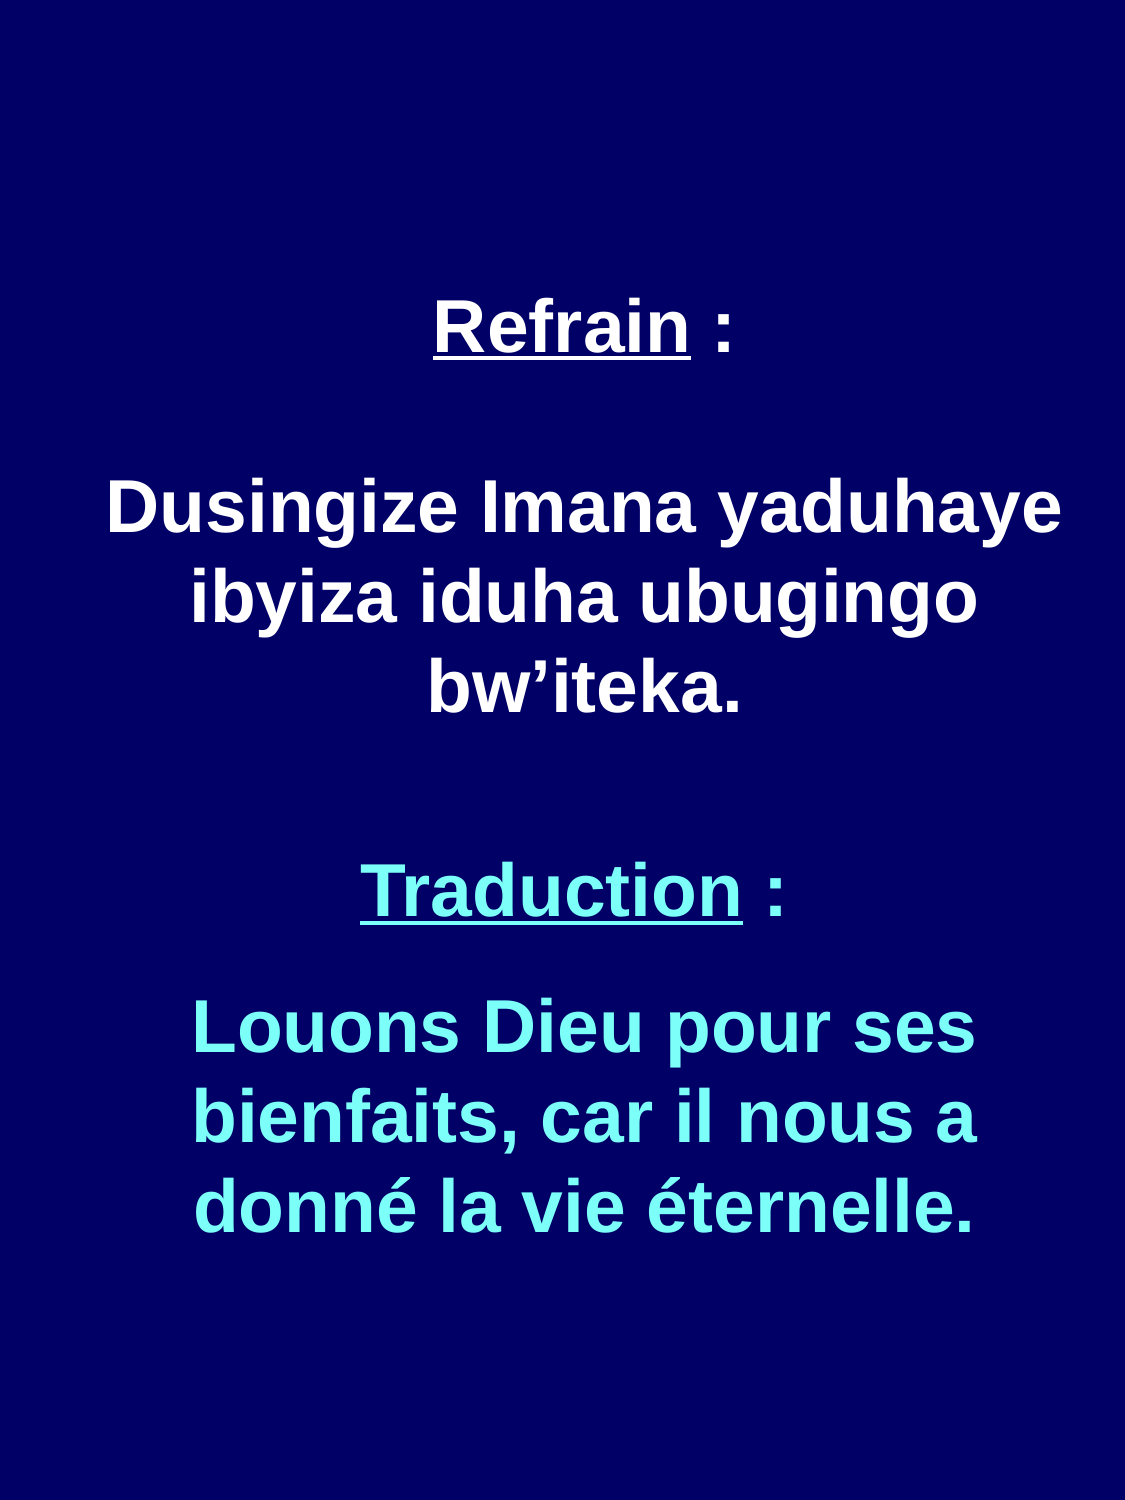

Refrain :
Dusingize Imana yaduhaye ibyiza iduha ubugingo bw’iteka.
Traduction :
Louons Dieu pour ses bienfaits, car il nous a donné la vie éternelle.